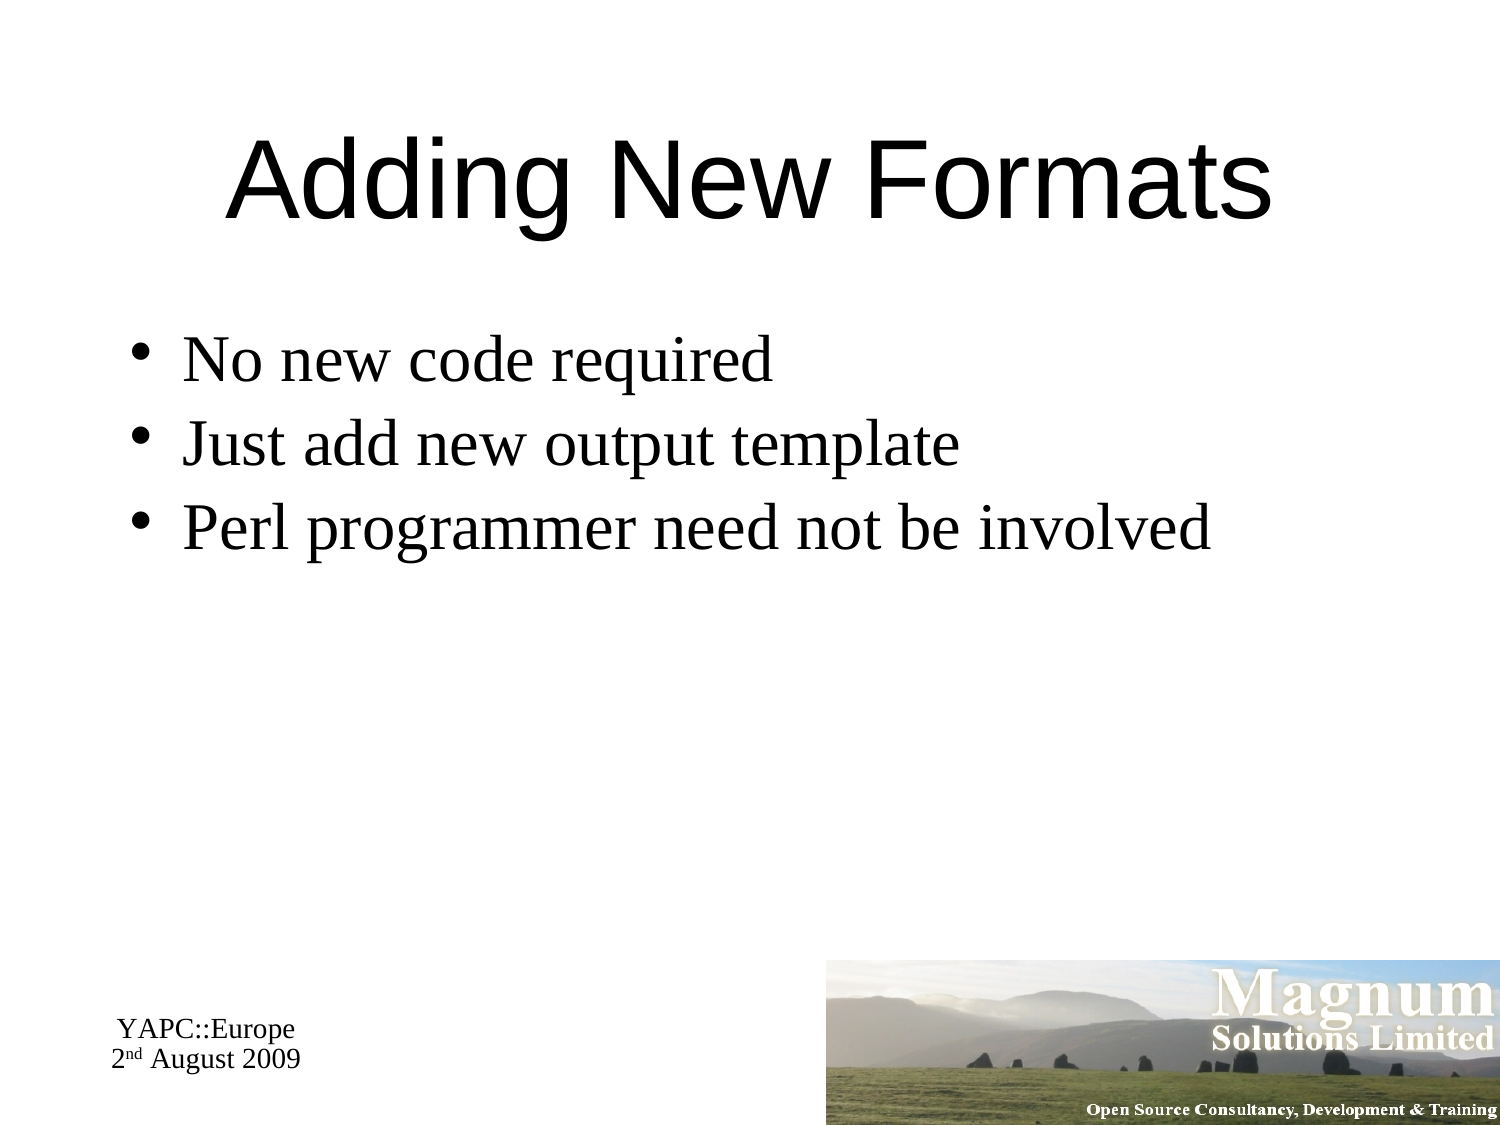

# Adding New Formats
No new code required
Just add new output template
Perl programmer need not be involved
121